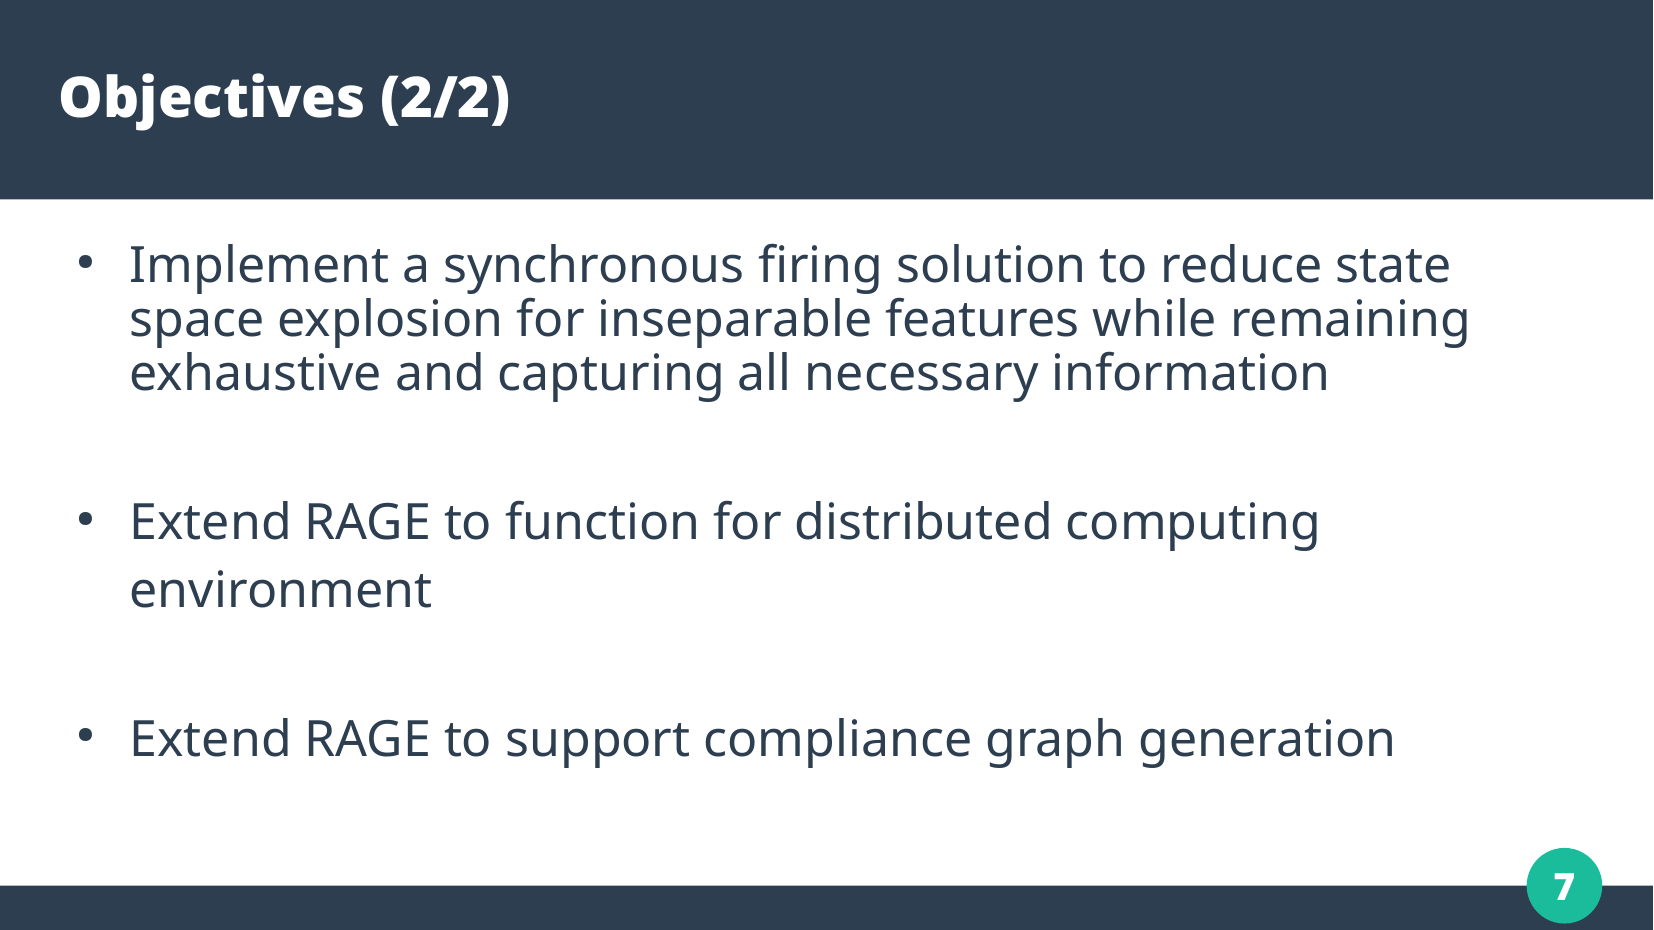

# Objectives (2/2)
Implement a synchronous firing solution to reduce state space explosion for inseparable features while remaining exhaustive and capturing all necessary information
Extend RAGE to function for distributed computing environment
Extend RAGE to support compliance graph generation